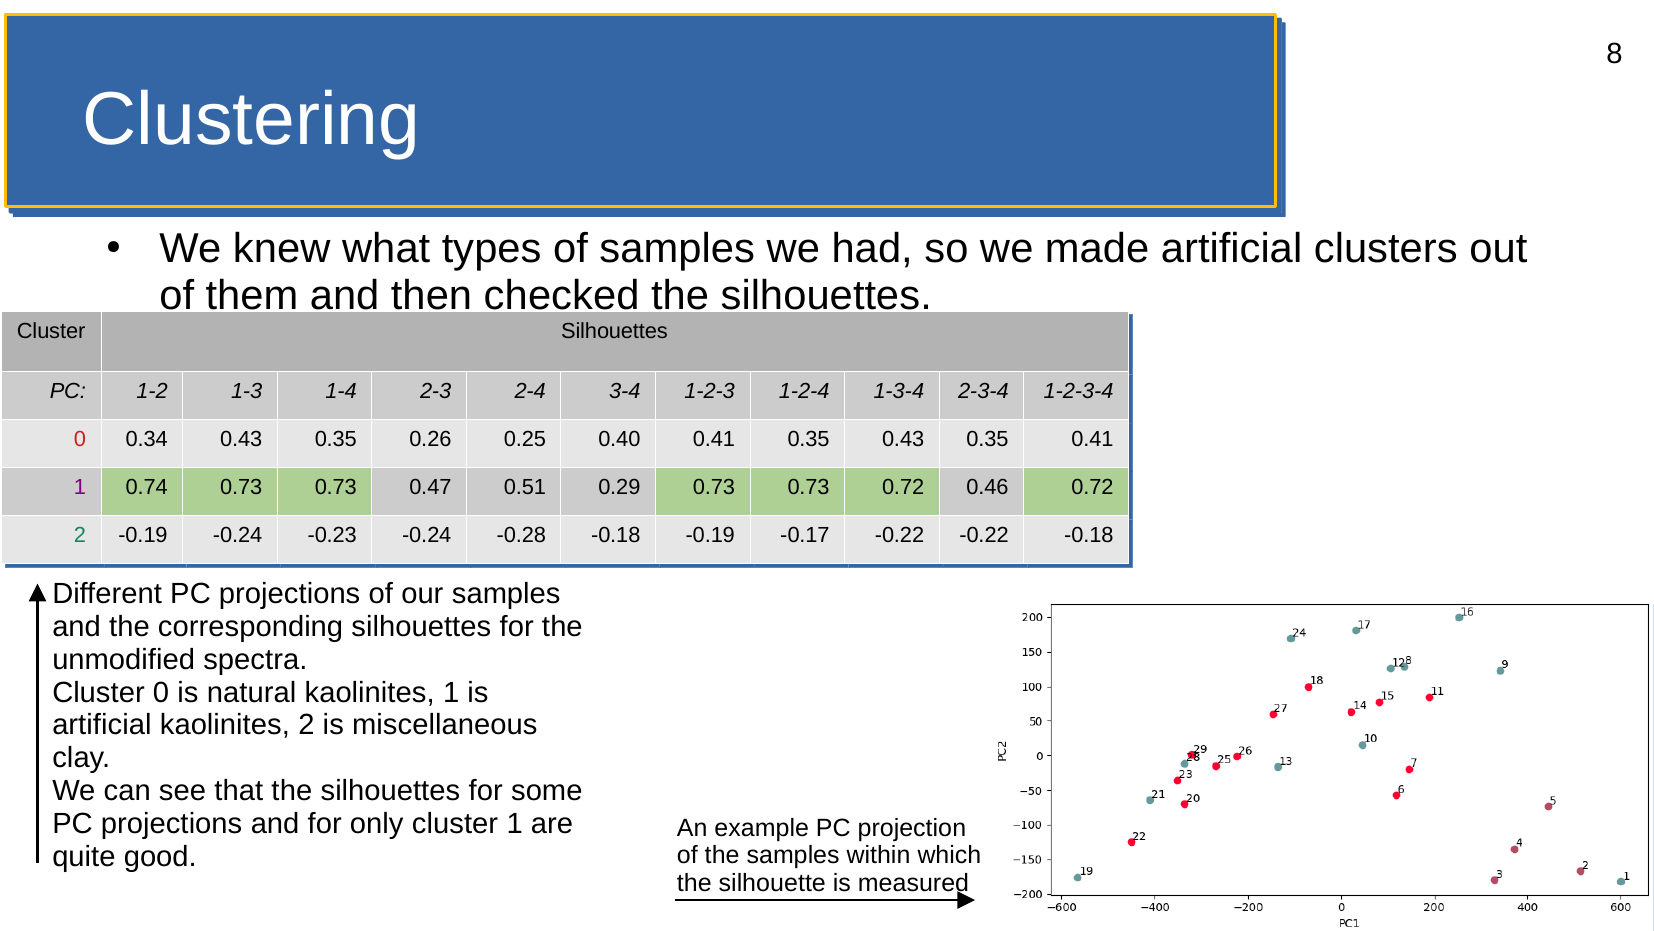

8
# Clustering
We knew what types of samples we had, so we made artificial clusters out of them and then checked the silhouettes.
| Cluster | Silhouettes | | | | | | | | | | |
| --- | --- | --- | --- | --- | --- | --- | --- | --- | --- | --- | --- |
| PC: | 1-2 | 1-3 | 1-4 | 2-3 | 2-4 | 3-4 | 1-2-3 | 1-2-4 | 1-3-4 | 2-3-4 | 1-2-3-4 |
| 0 | 0.34 | 0.43 | 0.35 | 0.26 | 0.25 | 0.40 | 0.41 | 0.35 | 0.43 | 0.35 | 0.41 |
| 1 | 0.74 | 0.73 | 0.73 | 0.47 | 0.51 | 0.29 | 0.73 | 0.73 | 0.72 | 0.46 | 0.72 |
| 2 | -0.19 | -0.24 | -0.23 | -0.24 | -0.28 | -0.18 | -0.19 | -0.17 | -0.22 | -0.22 | -0.18 |
Different PC projections of our samples and the corresponding silhouettes for the unmodified spectra.
Cluster 0 is natural kaolinites, 1 is artificial kaolinites, 2 is miscellaneous clay.
We can see that the silhouettes for some PC projections and for only cluster 1 are quite good.
An example PC projection of the samples within which the silhouette is measured